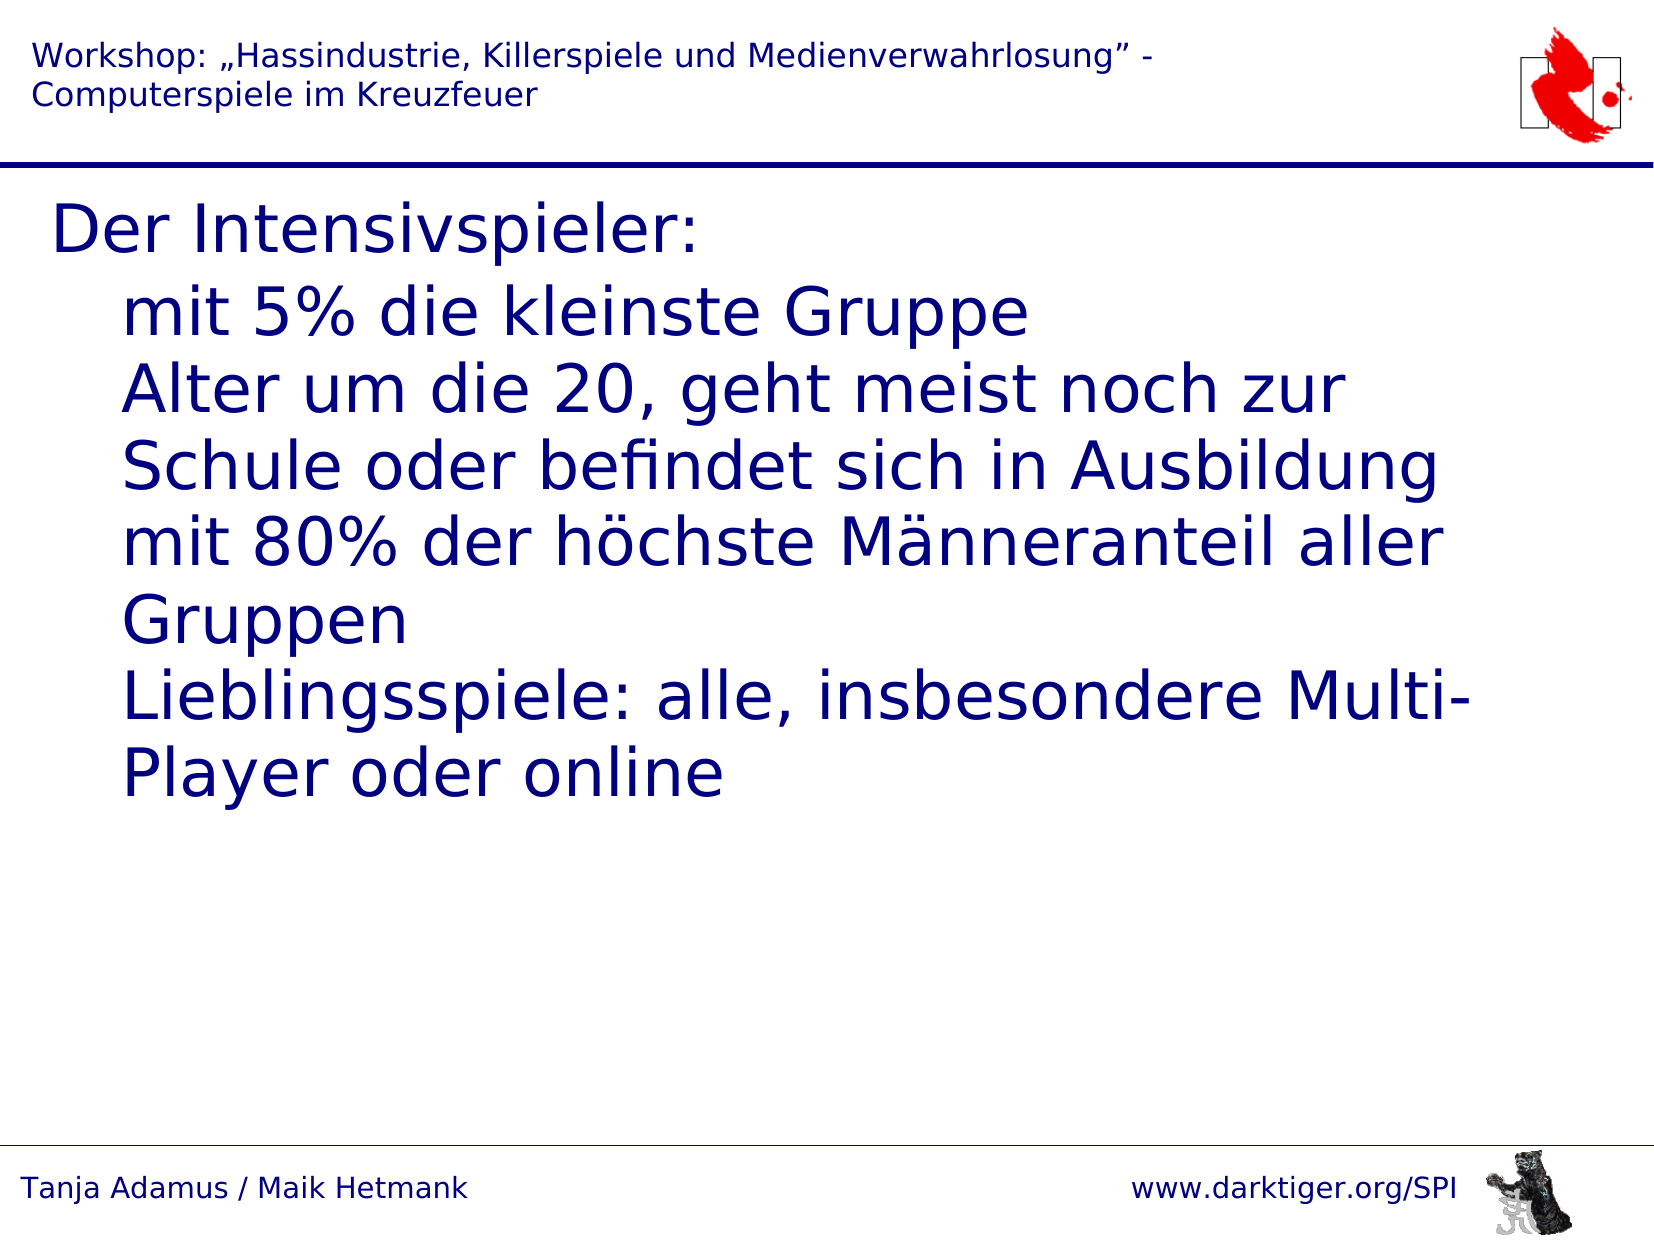

Workshop: „Hassindustrie, Killerspiele und Medienverwahrlosung” - Computerspiele im Kreuzfeuer
Der Intensivspieler:
mit 5% die kleinste Gruppe
Alter um die 20, geht meist noch zur Schule oder befindet sich in Ausbildung
mit 80% der höchste Männeranteil aller Gruppen
Lieblingsspiele: alle, insbesondere Multi-Player oder online